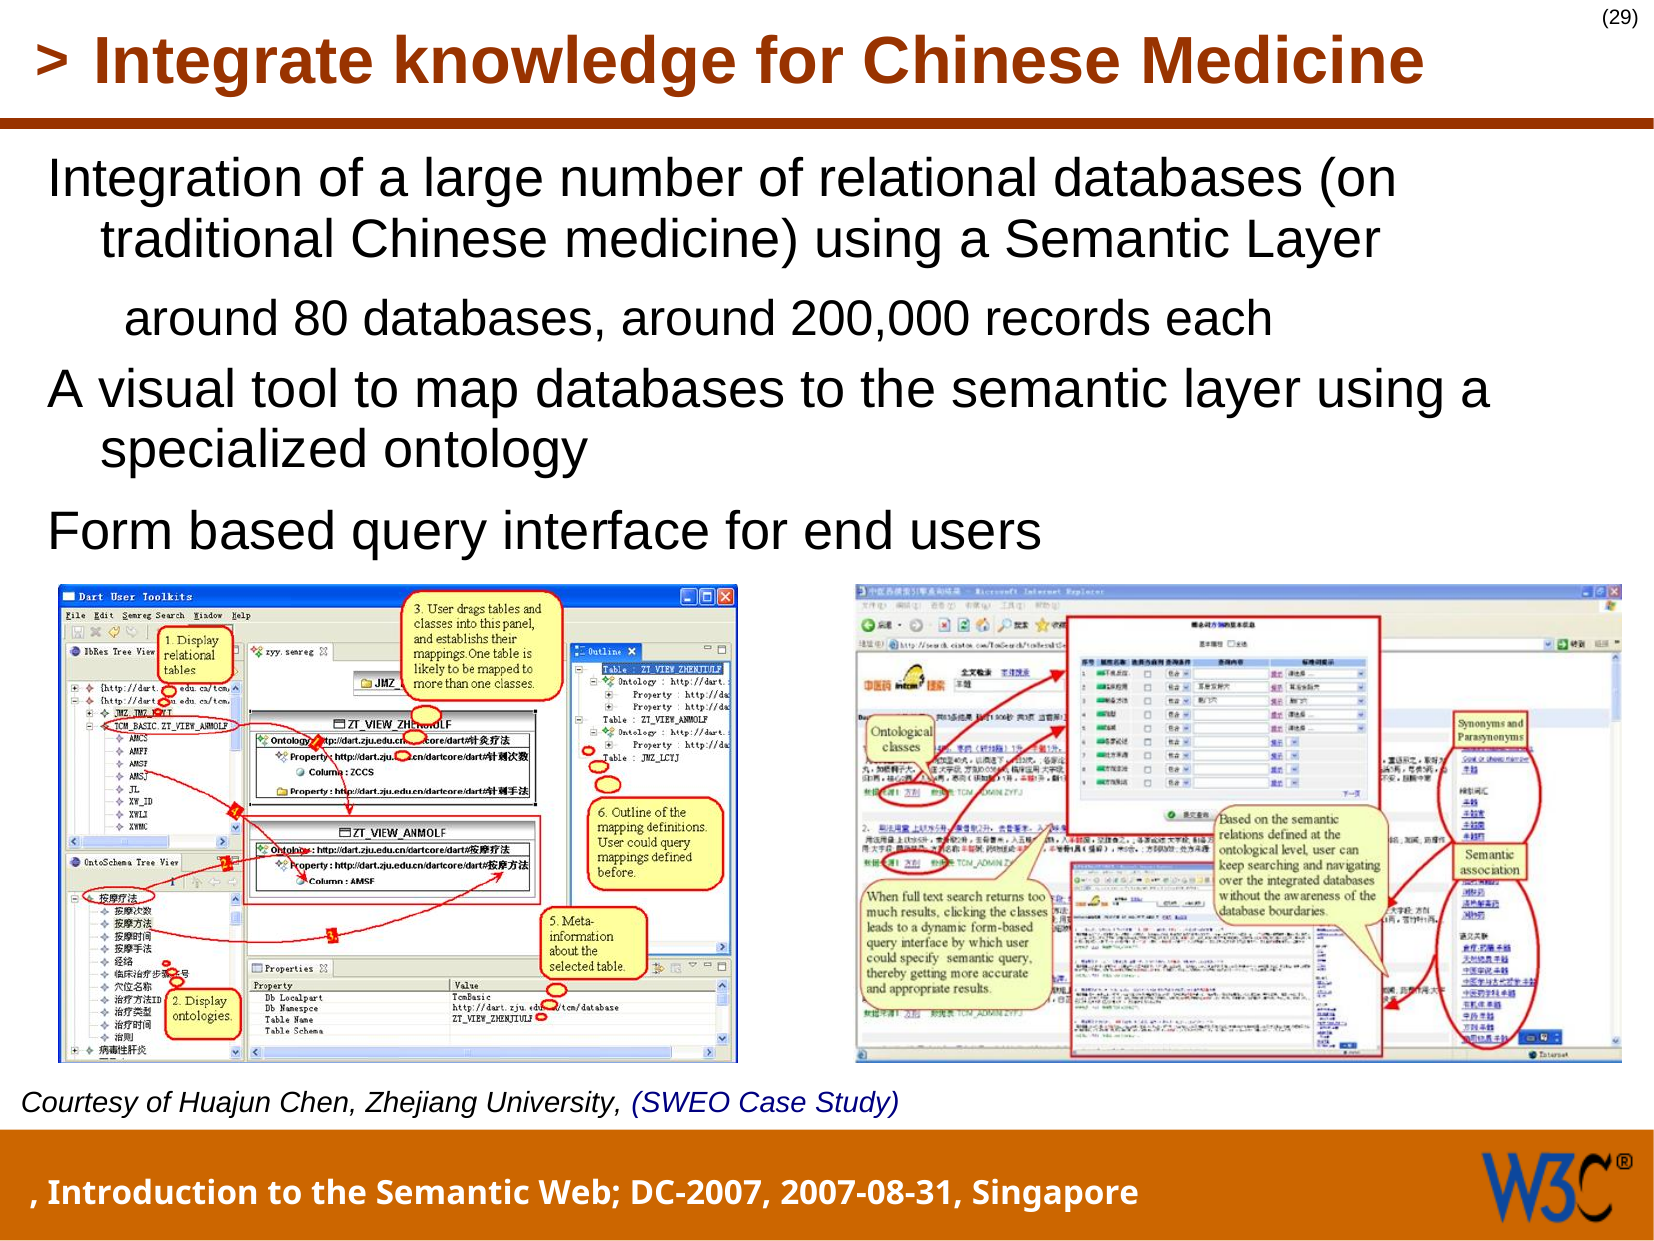

# Integrate knowledge for Chinese Medicine
Integration of a large number of relational databases (on traditional Chinese medicine) using a Semantic Layer
around 80 databases, around 200,000 records each
A visual tool to map databases to the semantic layer using a specialized ontology
Form based query interface for end users
Courtesy of Huajun Chen, Zhejiang University, (SWEO Case Study)